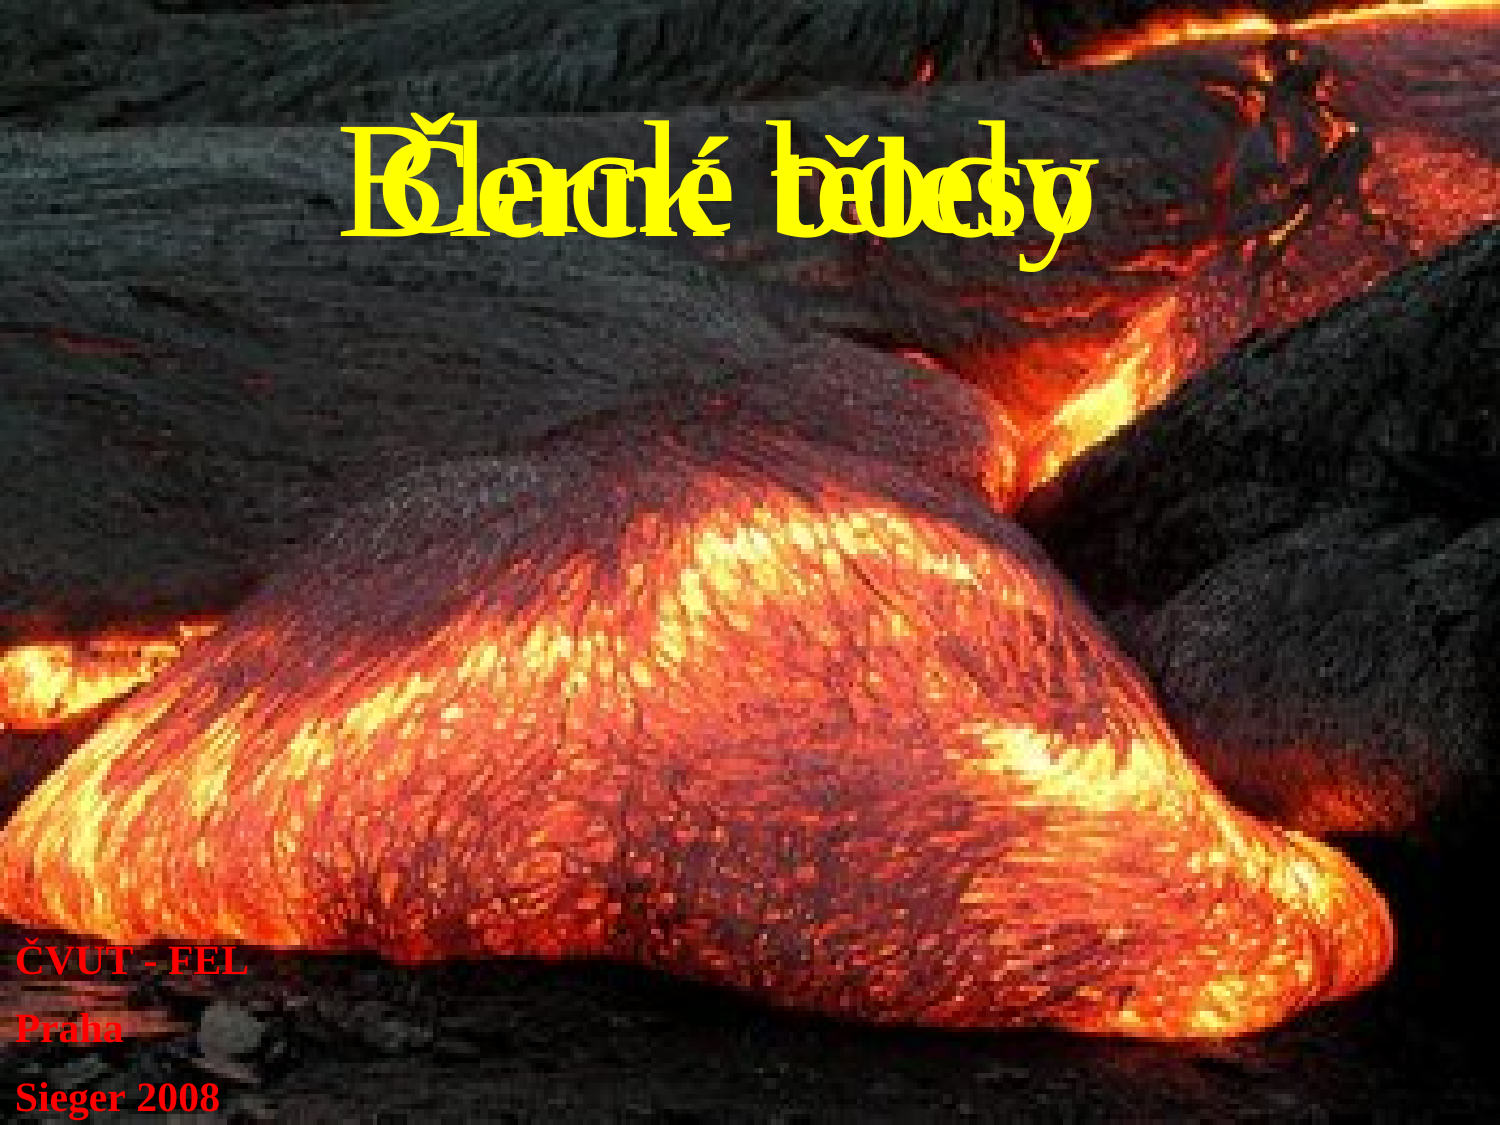

Black body
Černé těleso
ČVUT - FEL
Praha
Sieger 2008